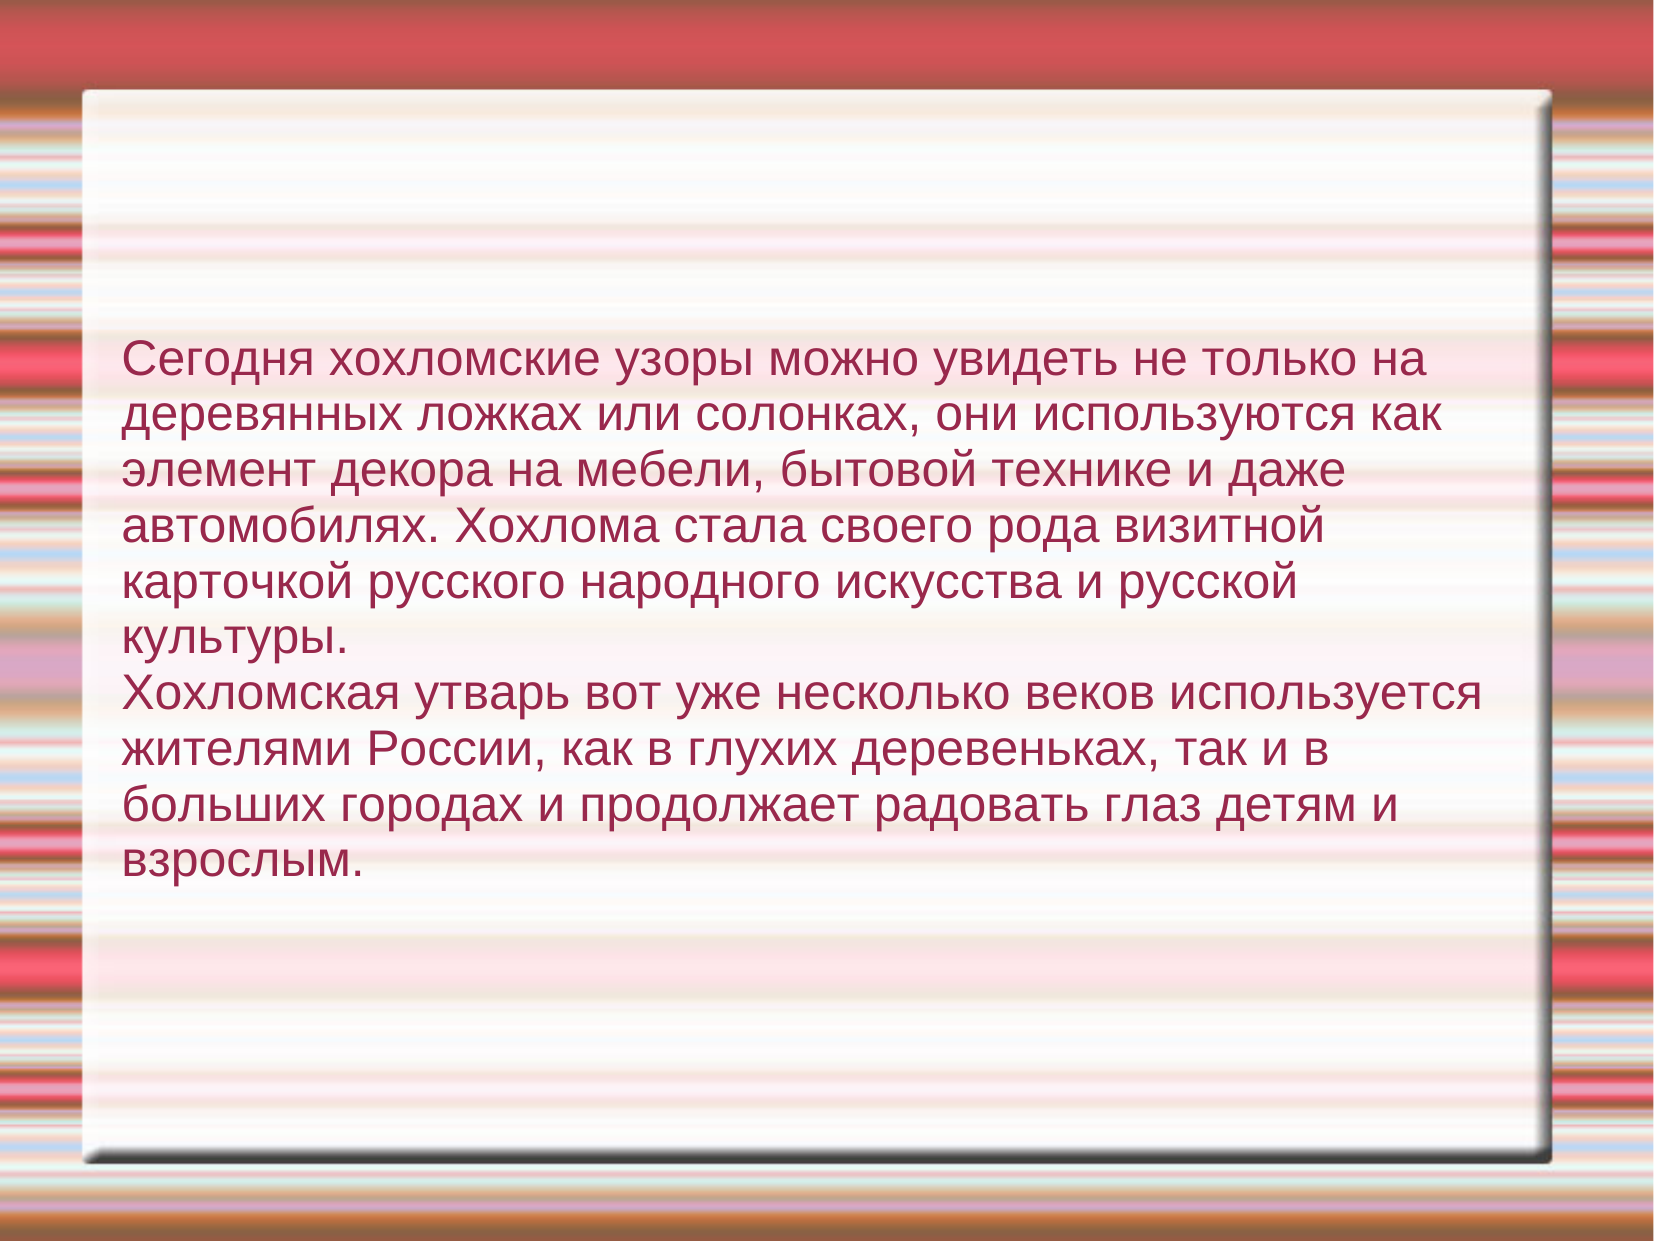

# Сегодня хохломские узоры можно увидеть не только на деревянных ложках или солонках, они используются как элемент декора на мебели, бытовой технике и даже автомобилях. Хохлома стала своего рода визитной карточкой русского народного искусства и русской культуры.
Хохломская утварь вот уже несколько веков используется жителями России, как в глухих деревеньках, так и в больших городах и продолжает радовать глаз детям и взрослым.